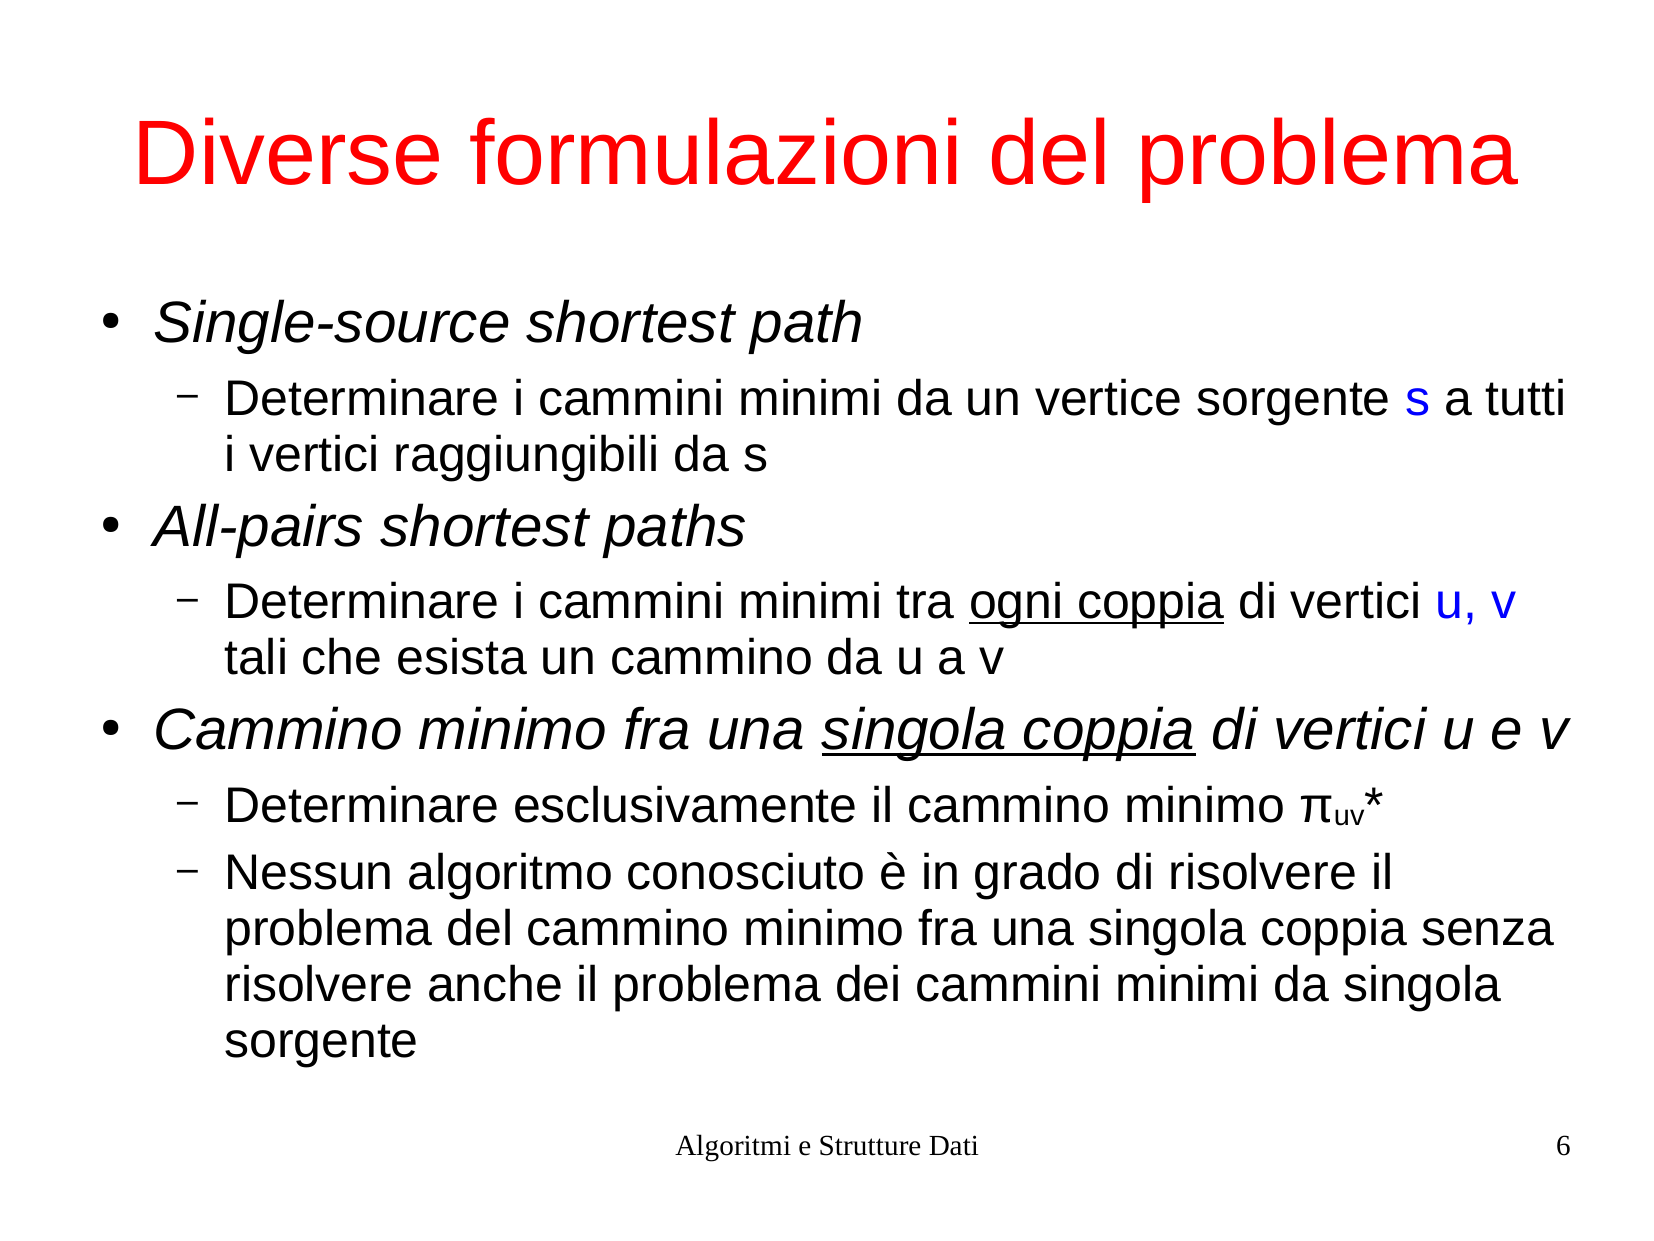

# Diverse formulazioni del problema
Single-source shortest path
Determinare i cammini minimi da un vertice sorgente s a tutti i vertici raggiungibili da s
All-pairs shortest paths
Determinare i cammini minimi tra ogni coppia di vertici u, v tali che esista un cammino da u a v
Cammino minimo fra una singola coppia di vertici u e v
Determinare esclusivamente il cammino minimo πuv*
Nessun algoritmo conosciuto è in grado di risolvere il problema del cammino minimo fra una singola coppia senza risolvere anche il problema dei cammini minimi da singola sorgente
Algoritmi e Strutture Dati
6